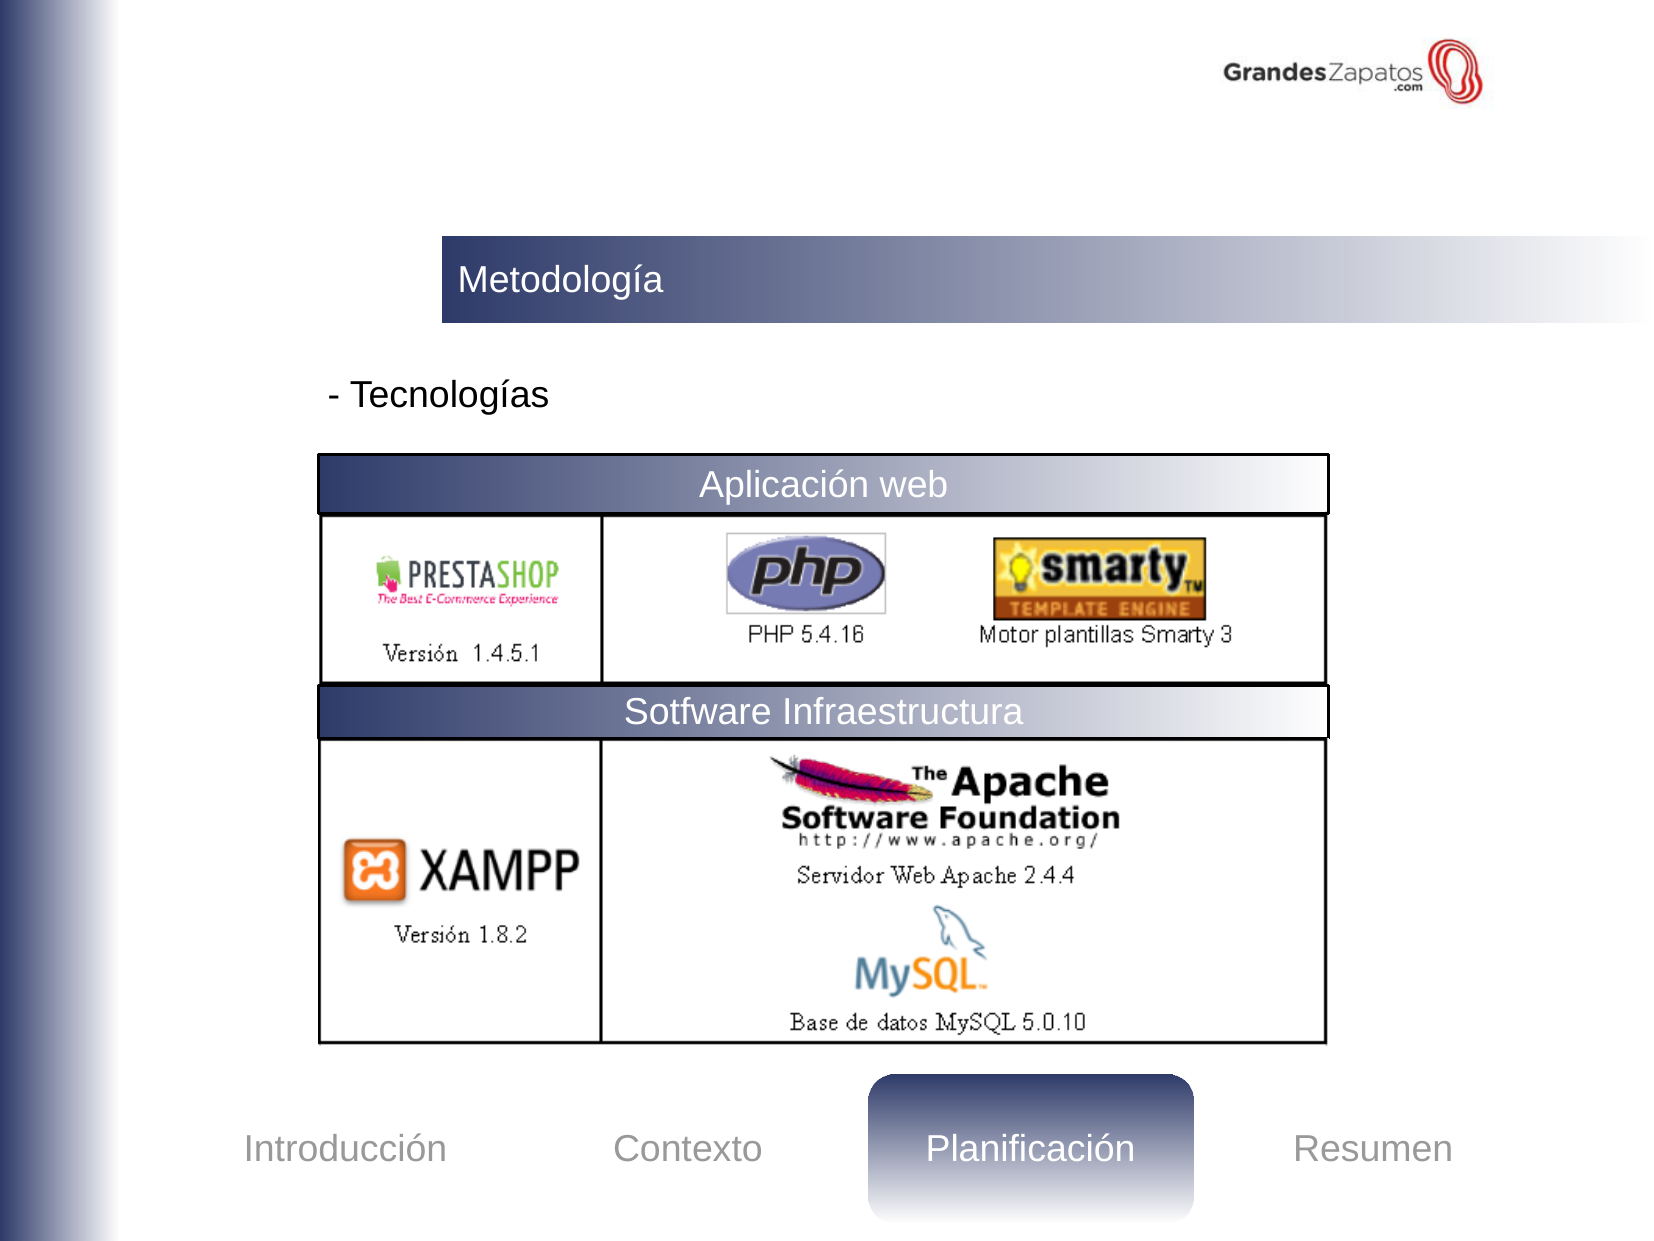

Metodología
- Tecnologías
Aplicación web
Sotfware Infraestructura
Introducción
Contexto
Planificación
Resumen